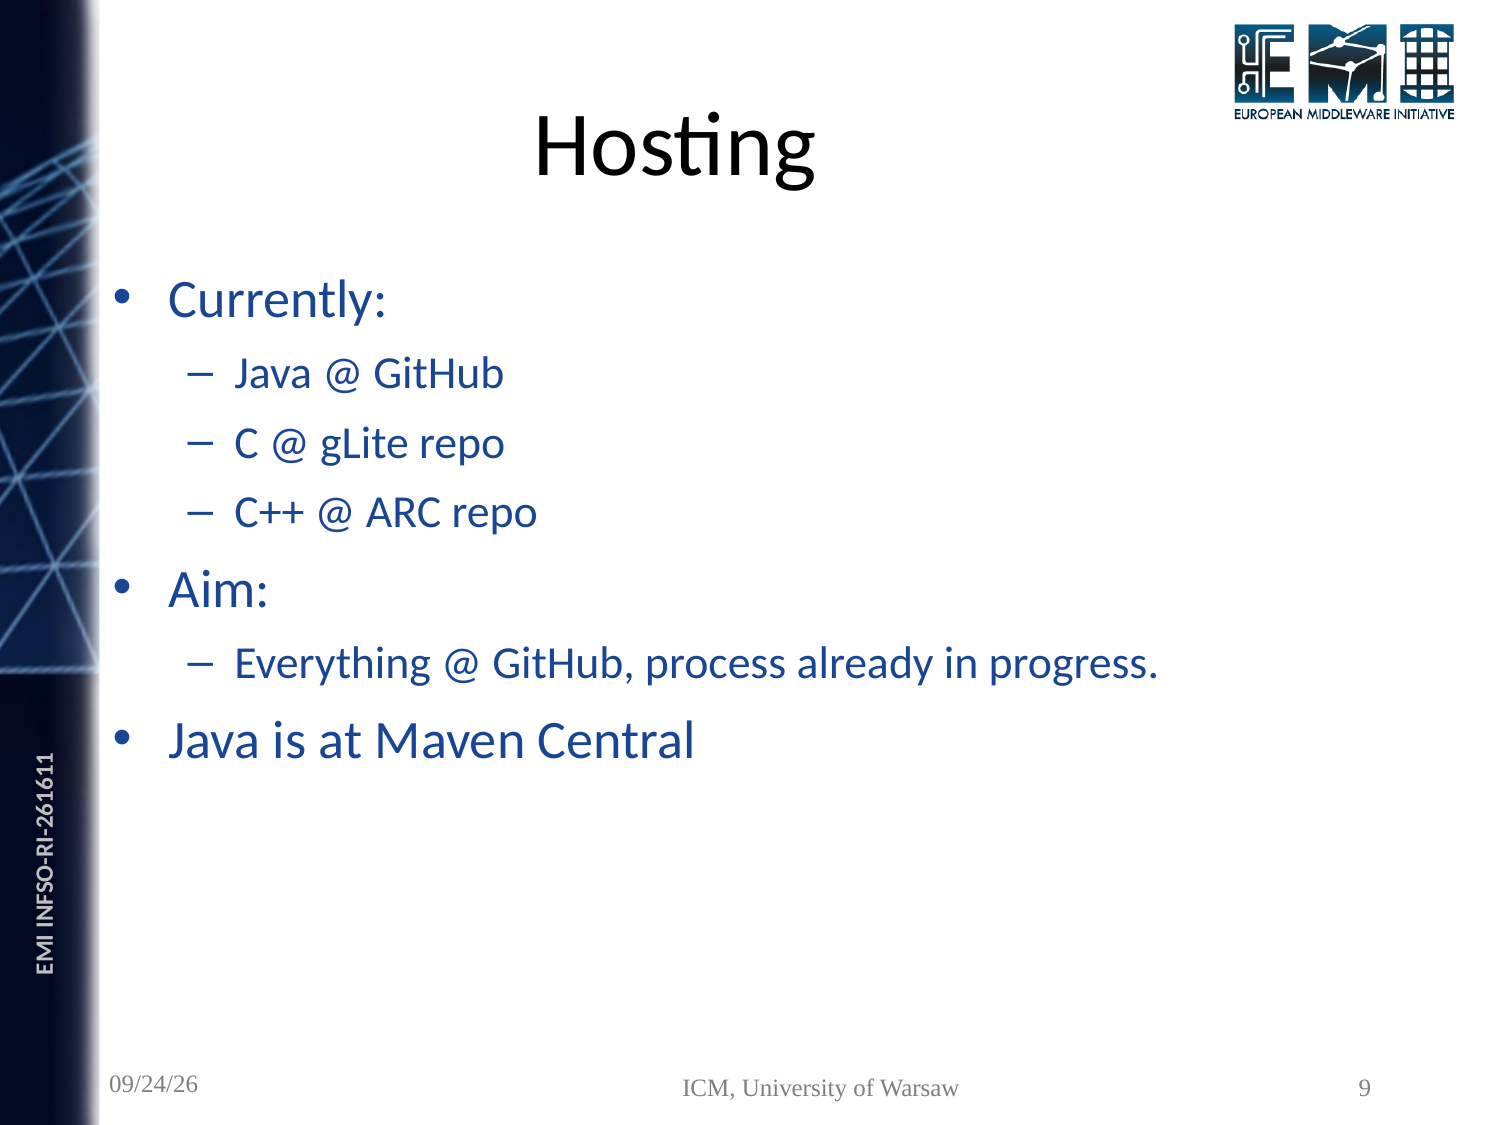

# Hosting
Currently:
Java @ GitHub
C @ gLite repo
C++ @ ARC repo
Aim:
Everything @ GitHub, process already in progress.
Java is at Maven Central
9